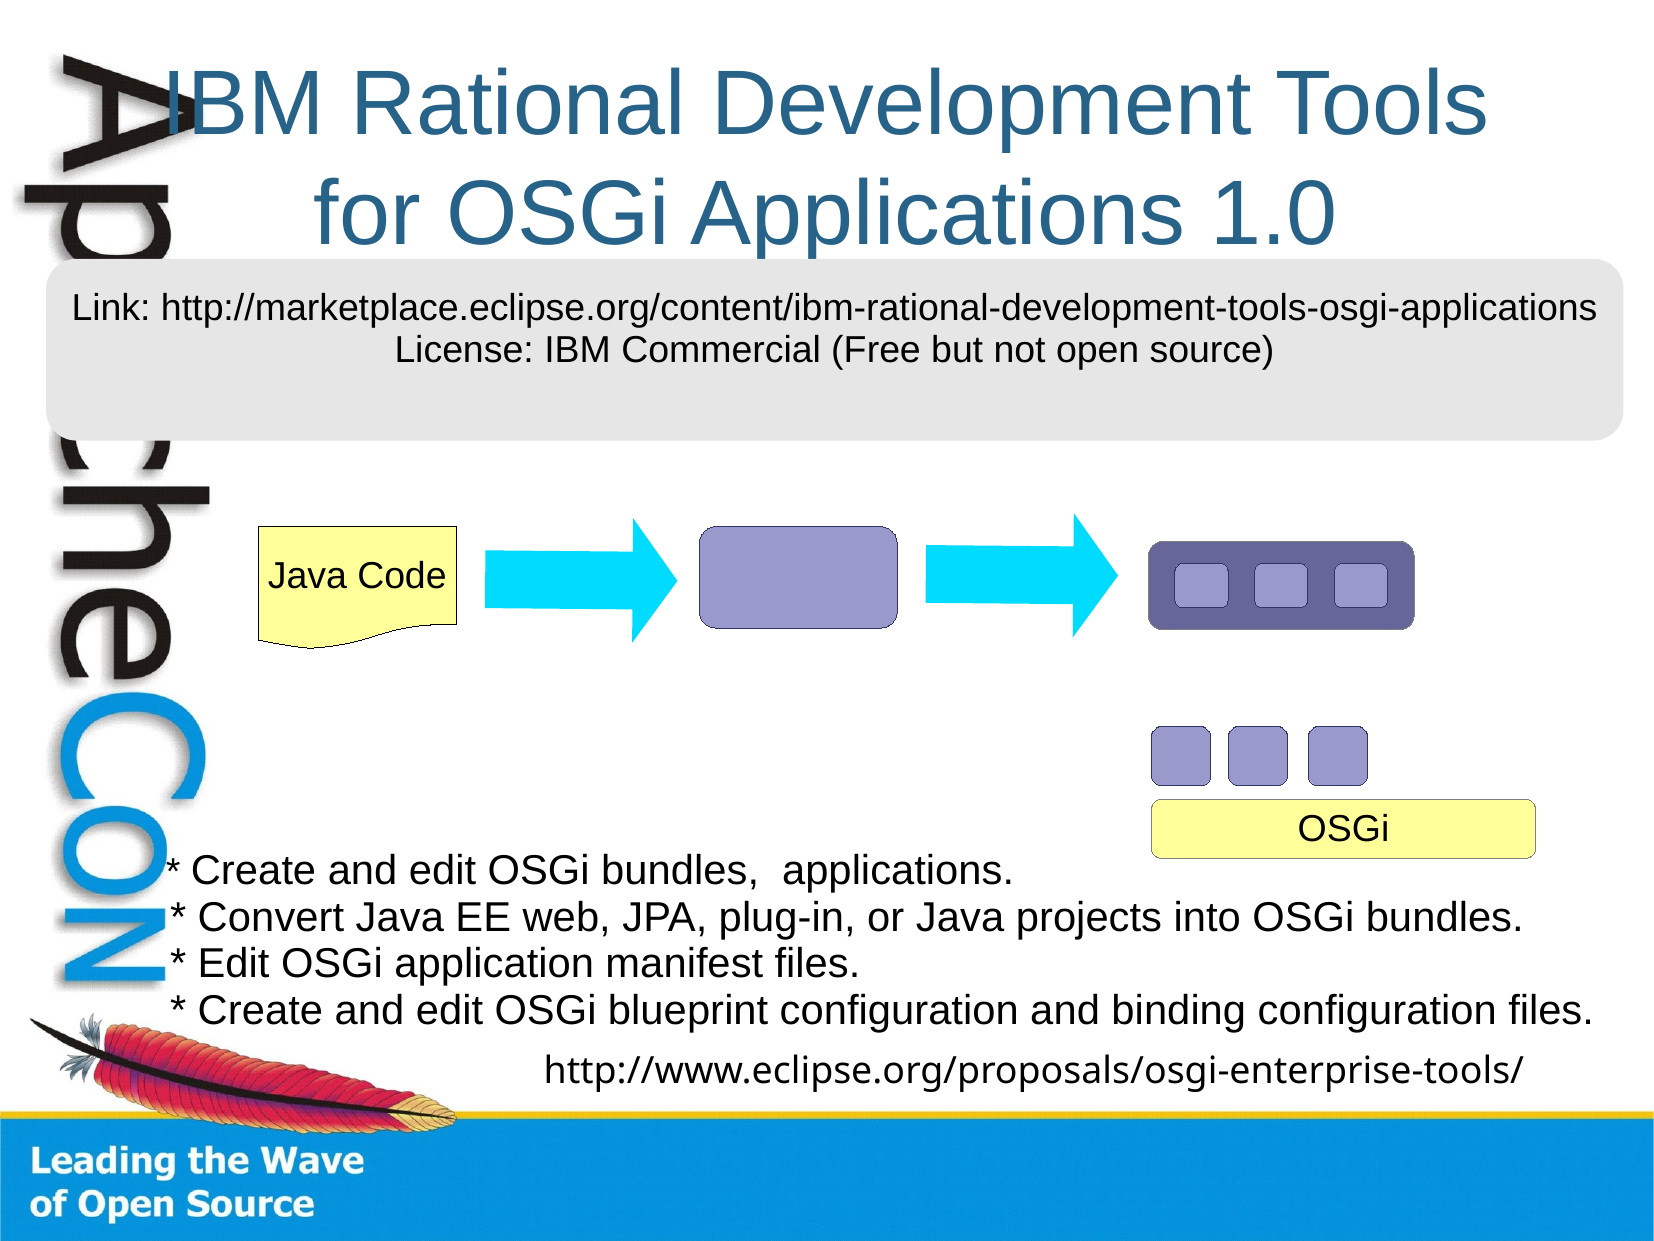

# IBM Rational Development Tools for OSGi Applications 1.0
Link: http://marketplace.eclipse.org/content/ibm-rational-development-tools-osgi-applications
License: IBM Commercial (Free but not open source)
Java Code
OSGi
 * Create and edit OSGi bundles, applications.
 * Convert Java EE web, JPA, plug-in, or Java projects into OSGi bundles.
 * Edit OSGi application manifest files.
 * Create and edit OSGi blueprint configuration and binding configuration files.
http://www.eclipse.org/proposals/osgi-enterprise-tools/